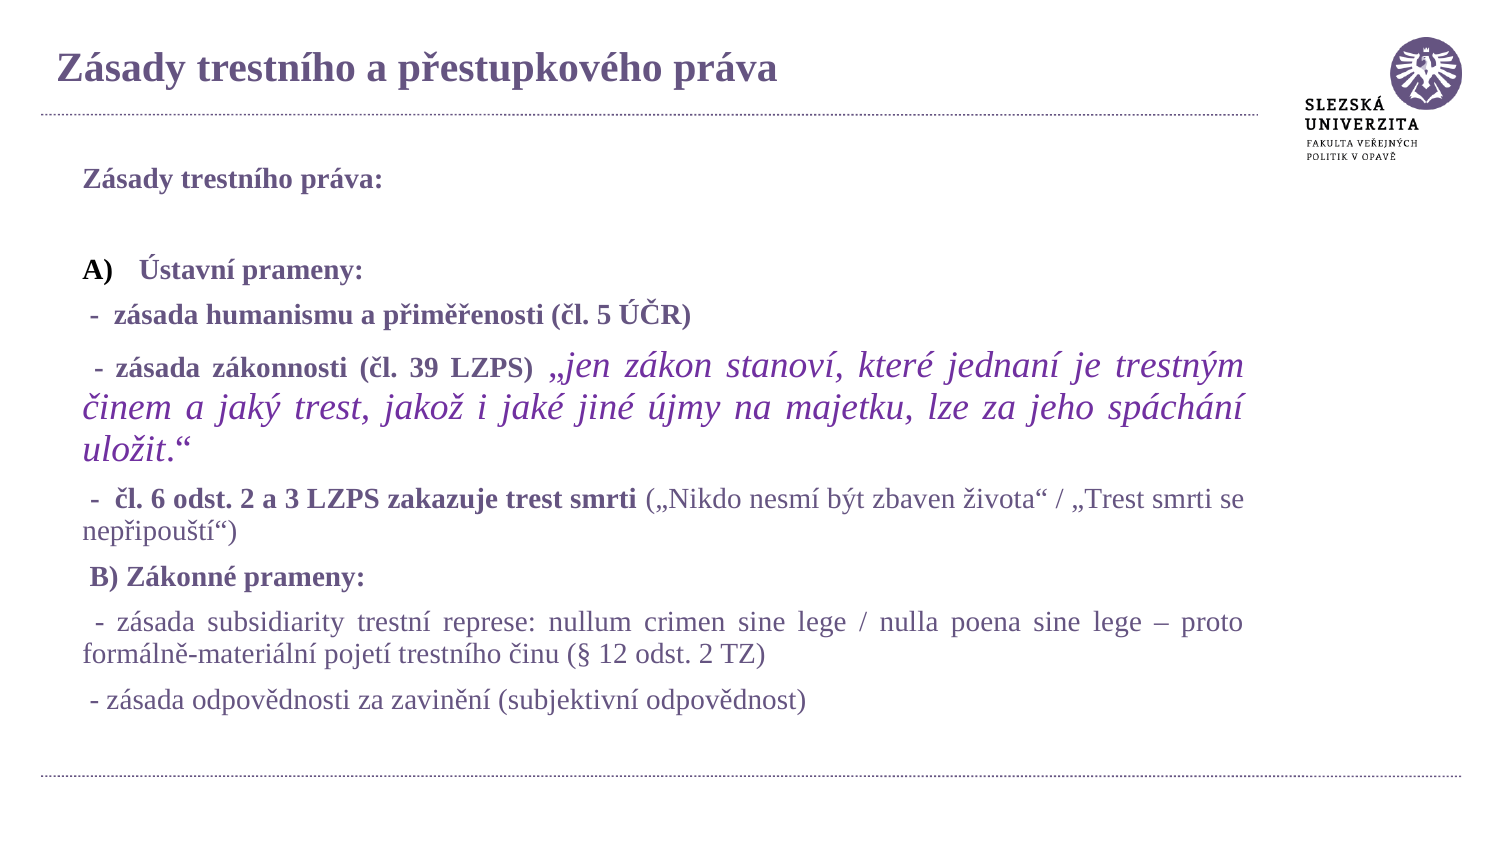

# Zásady trestního a přestupkového práva
Zásady trestního práva:
Ústavní prameny:
 - zásada humanismu a přiměřenosti (čl. 5 ÚČR)
 - zásada zákonnosti (čl. 39 LZPS) „jen zákon stanoví, které jednaní je trestným činem a jaký trest, jakož i jaké jiné újmy na majetku, lze za jeho spáchání uložit.“
 - čl. 6 odst. 2 a 3 LZPS zakazuje trest smrti („Nikdo nesmí být zbaven života“ / „Trest smrti se nepřipouští“)
 B) Zákonné prameny:
 - zásada subsidiarity trestní represe: nullum crimen sine lege / nulla poena sine lege – proto formálně-materiální pojetí trestního činu (§ 12 odst. 2 TZ)
 - zásada odpovědnosti za zavinění (subjektivní odpovědnost)